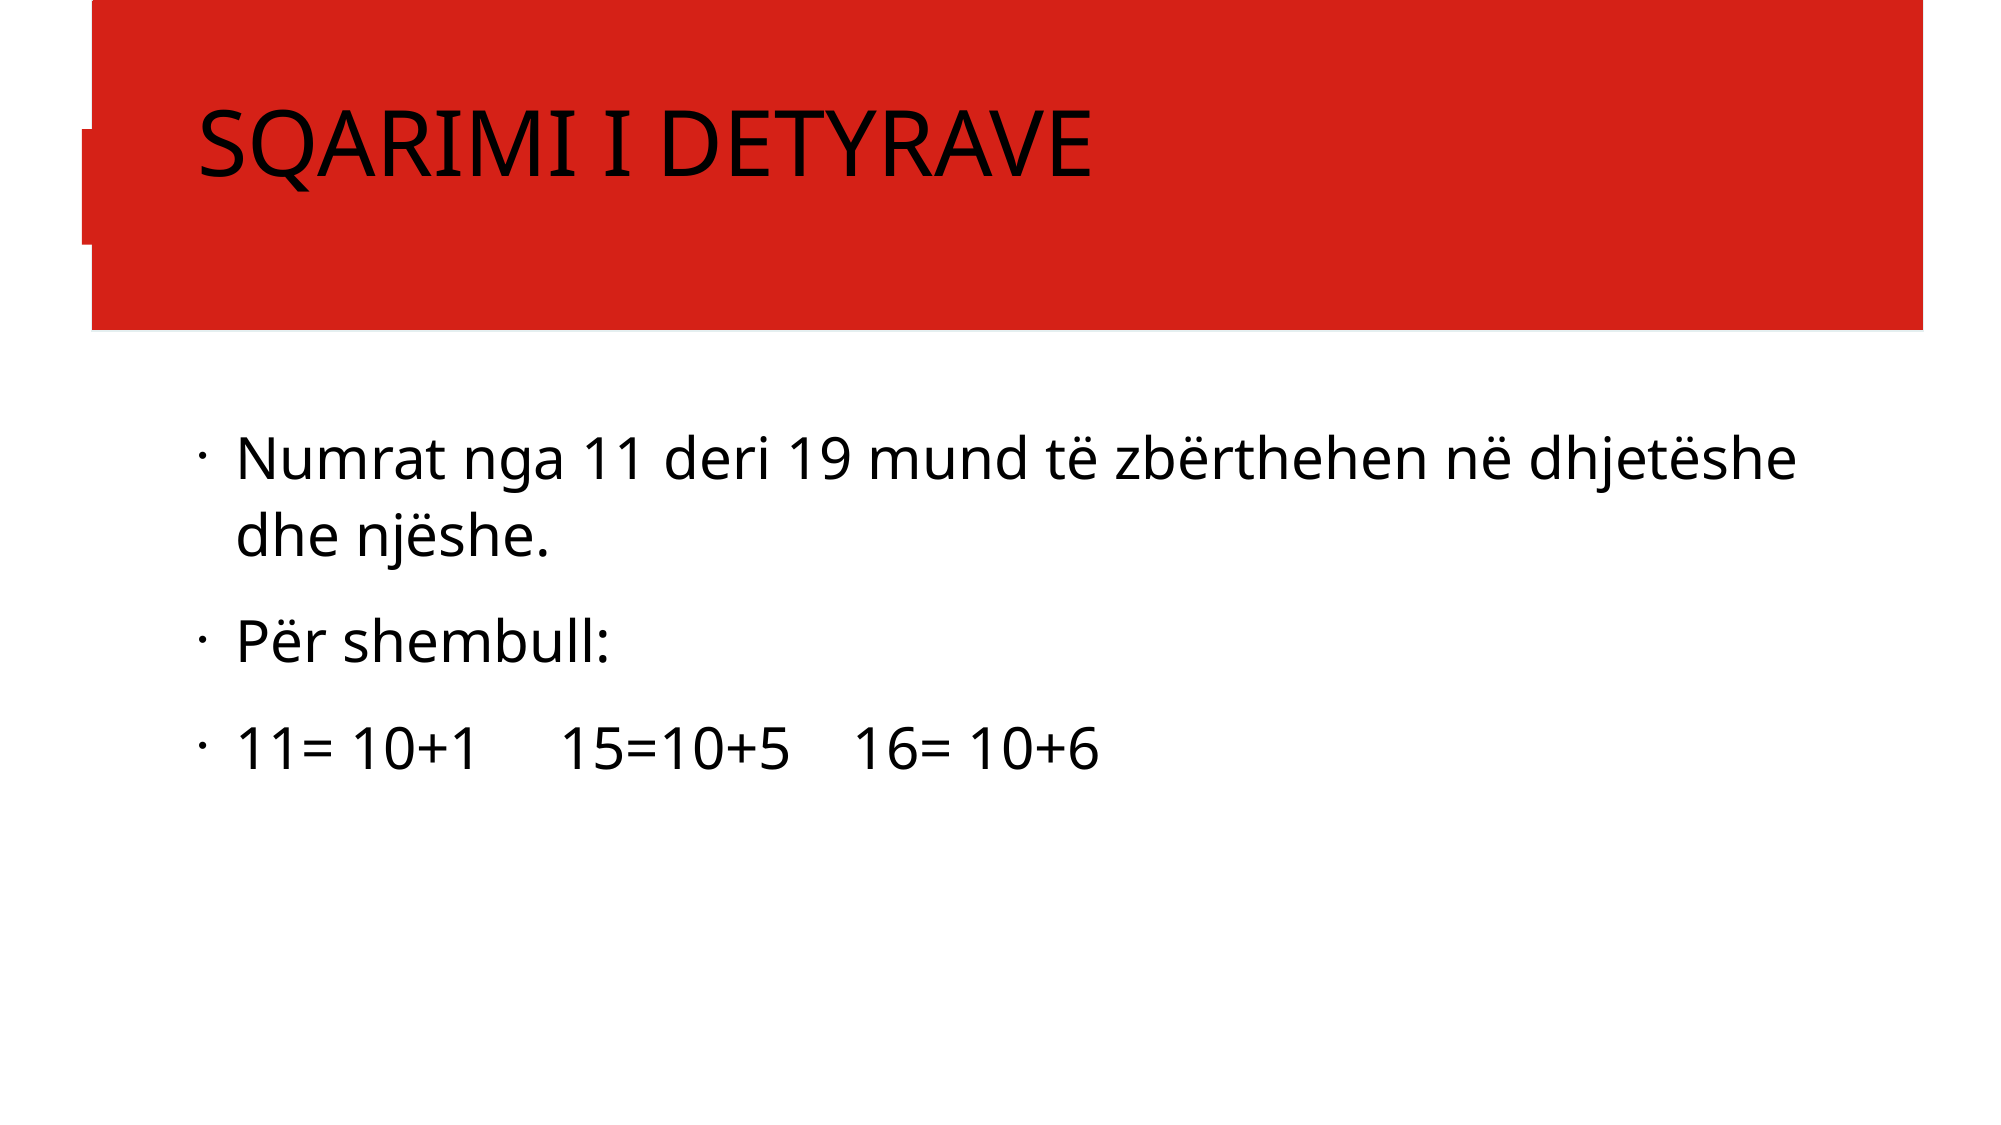

# SQARIMI I DETYRAVE
Numrat nga 11 deri 19 mund të zbërthehen në dhjetëshe dhe njëshe.
Për shembull:
11= 10+1     15=10+5    16= 10+6